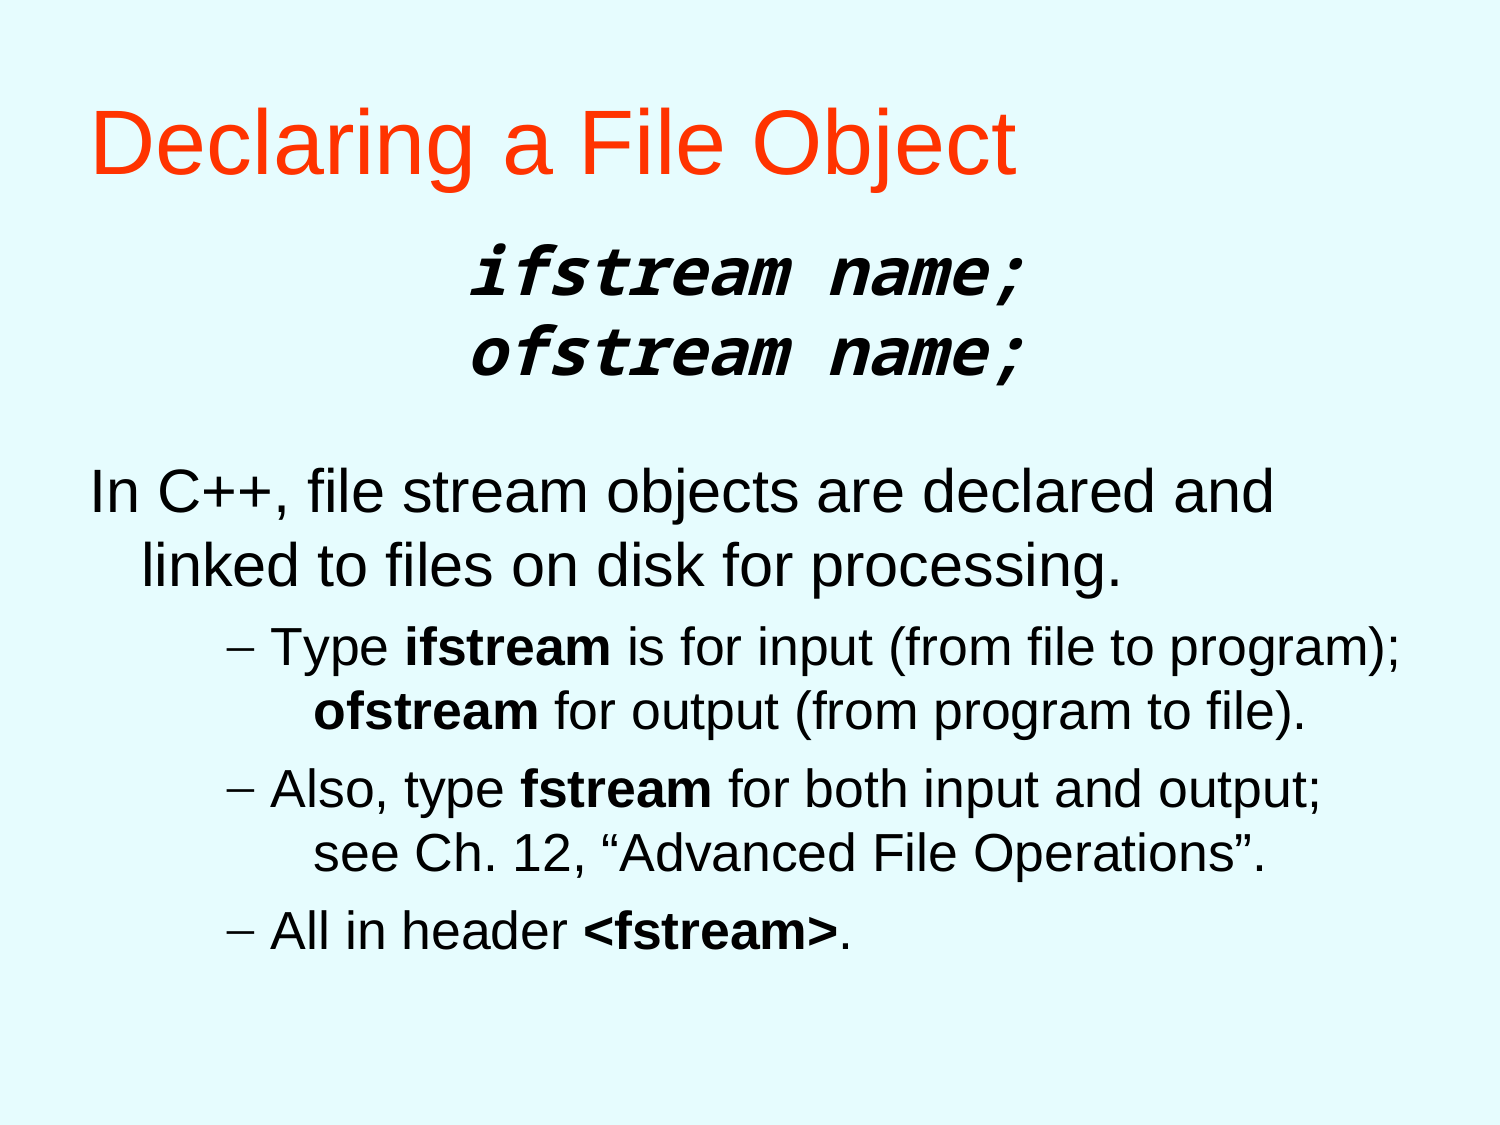

# Declaring a File Object
ifstream name;
ofstream name;
In C++, file stream objects are declared and linked to files on disk for processing.
Type ifstream is for input (from file to program); ofstream for output (from program to file).
Also, type fstream for both input and output; see Ch. 12, “Advanced File Operations”.
All in header <fstream>.